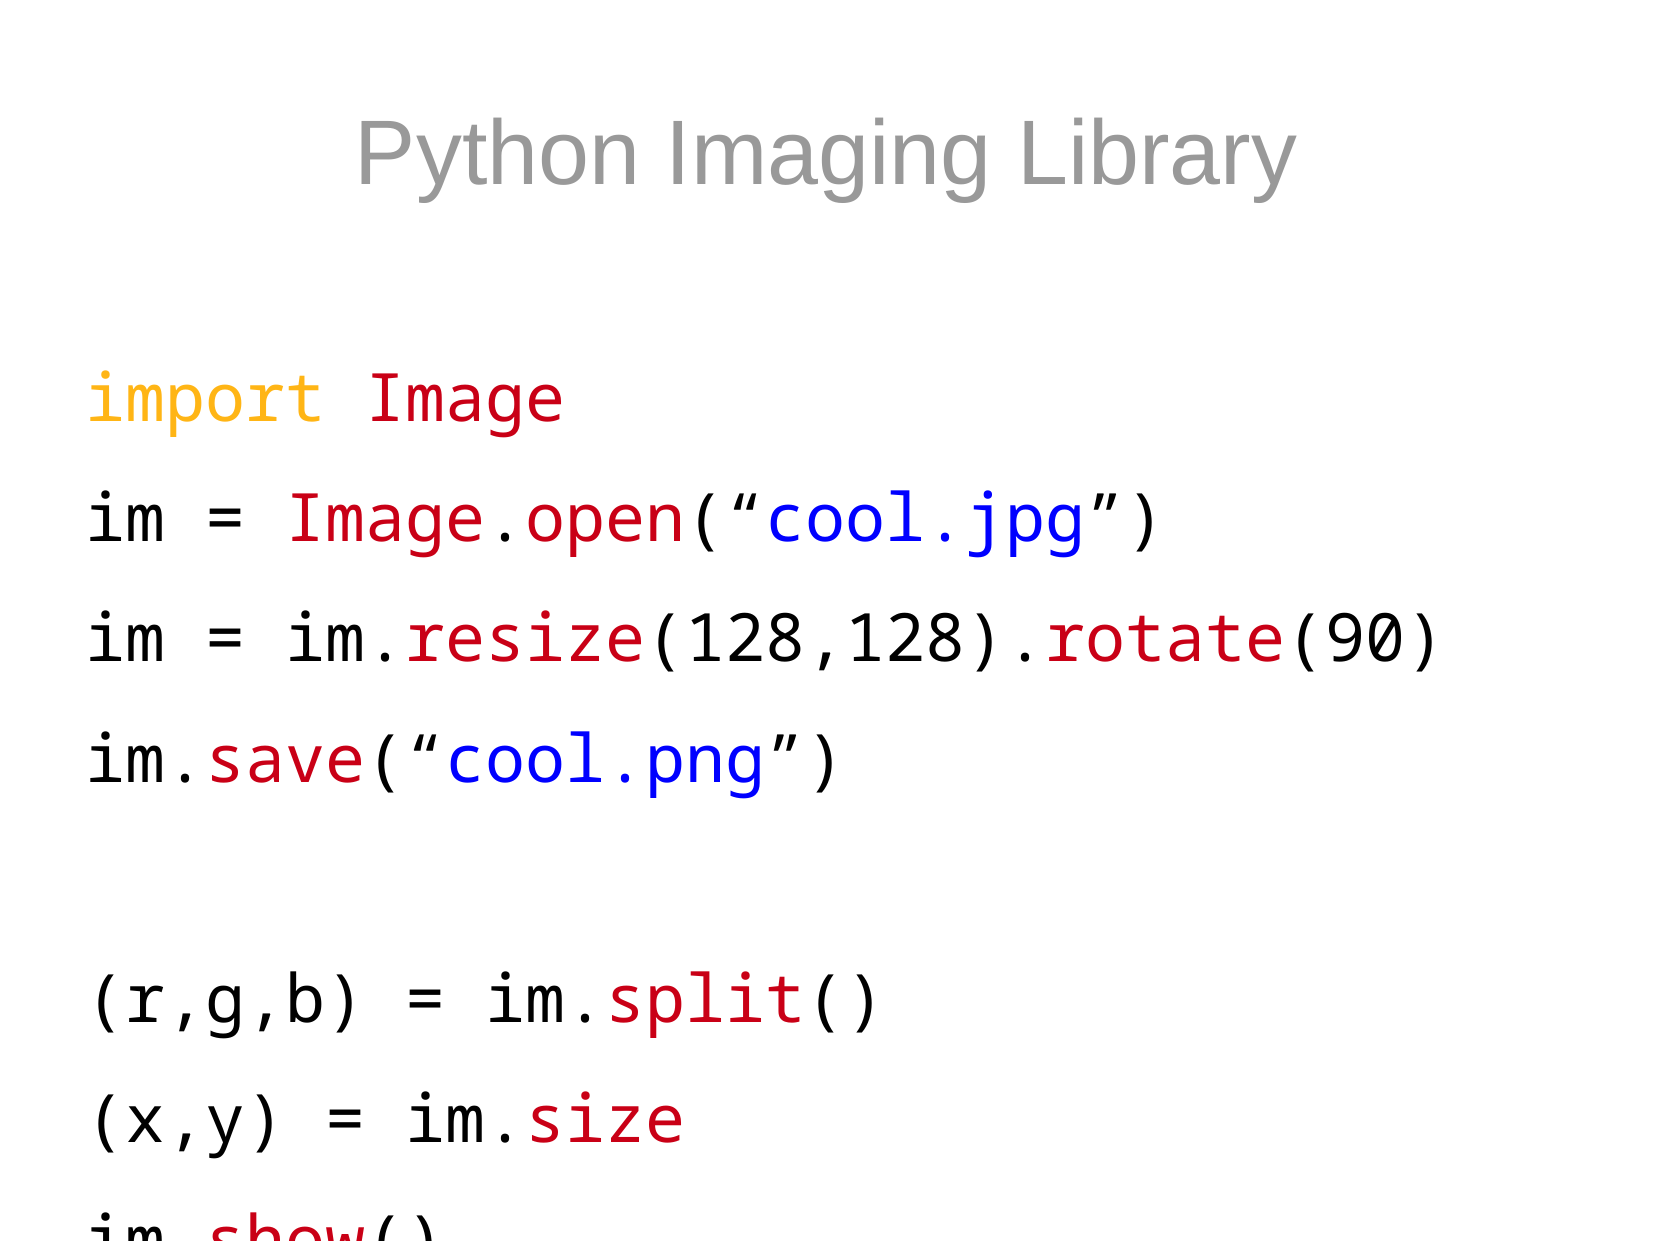

Python Imaging Library
# import Image
im = Image.open(“cool.jpg”)
im = im.resize(128,128).rotate(90)
im.save(“cool.png”)
(r,g,b) = im.split()
(x,y) = im.size
im.show()